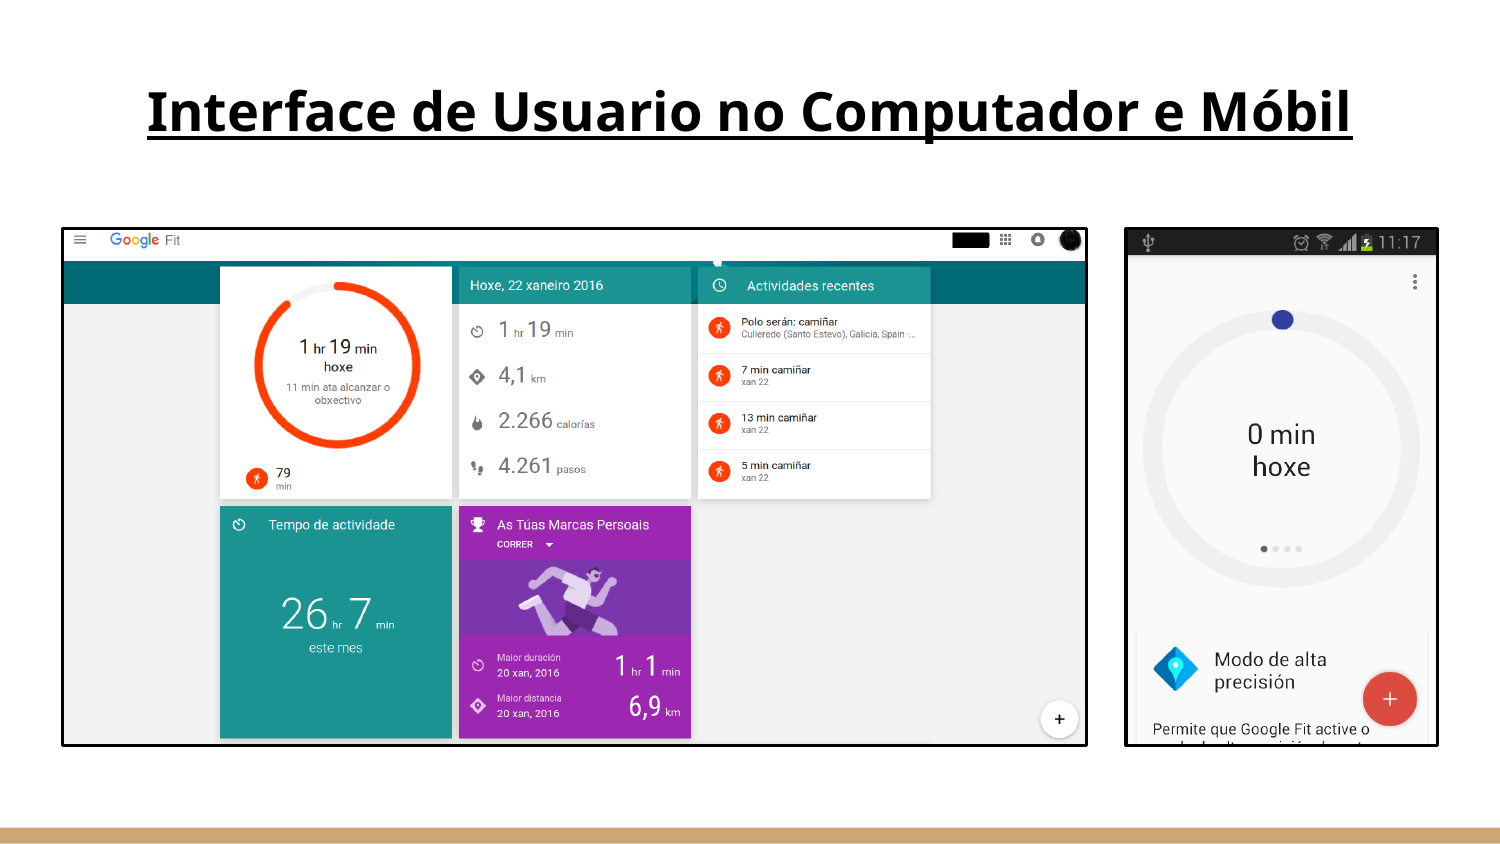

Interface de Usuario no Computador e Móbil